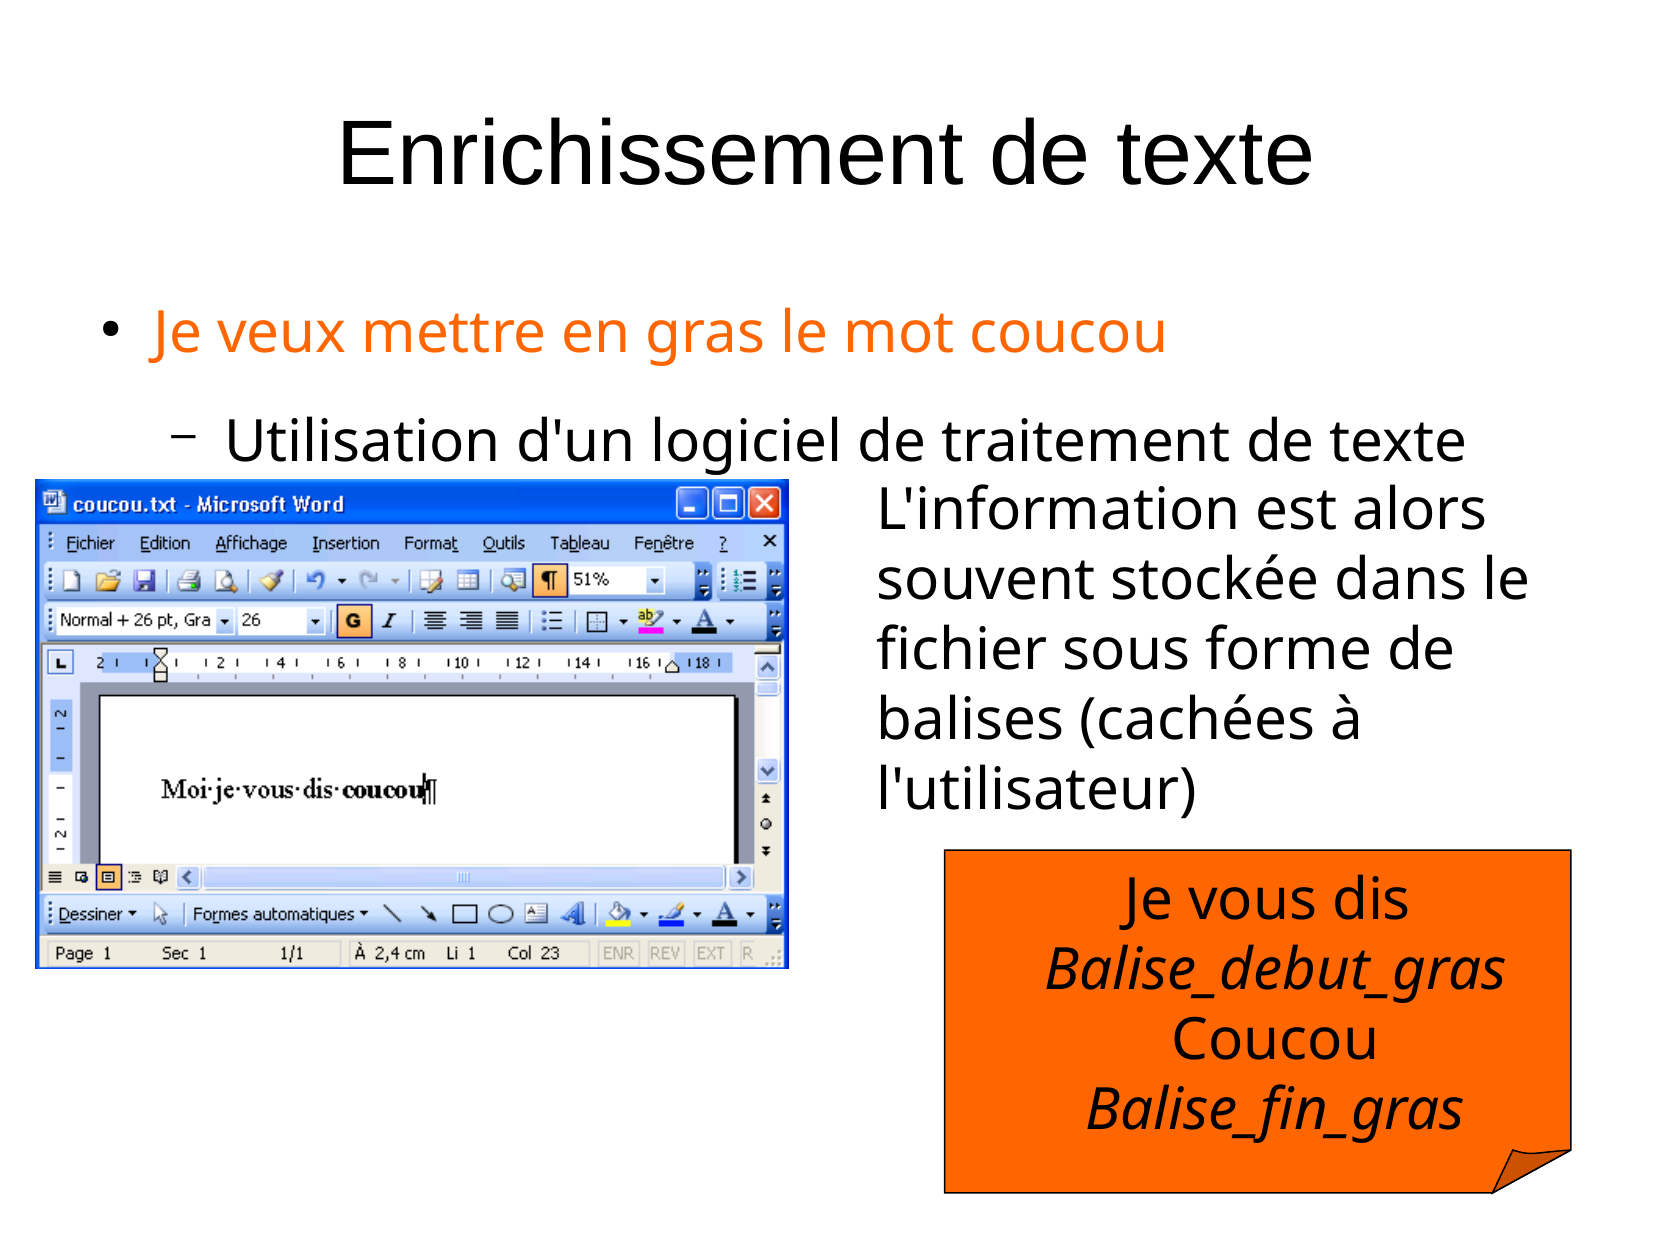

# Enrichissement de texte
Je veux mettre en gras le mot coucou
Utilisation d'un logiciel de traitement de texte
L'information est alors souvent stockée dans le fichier sous forme de balises (cachées à l'utilisateur)
Je vous dis
Balise_debut_gras
Coucou
Balise_fin_gras